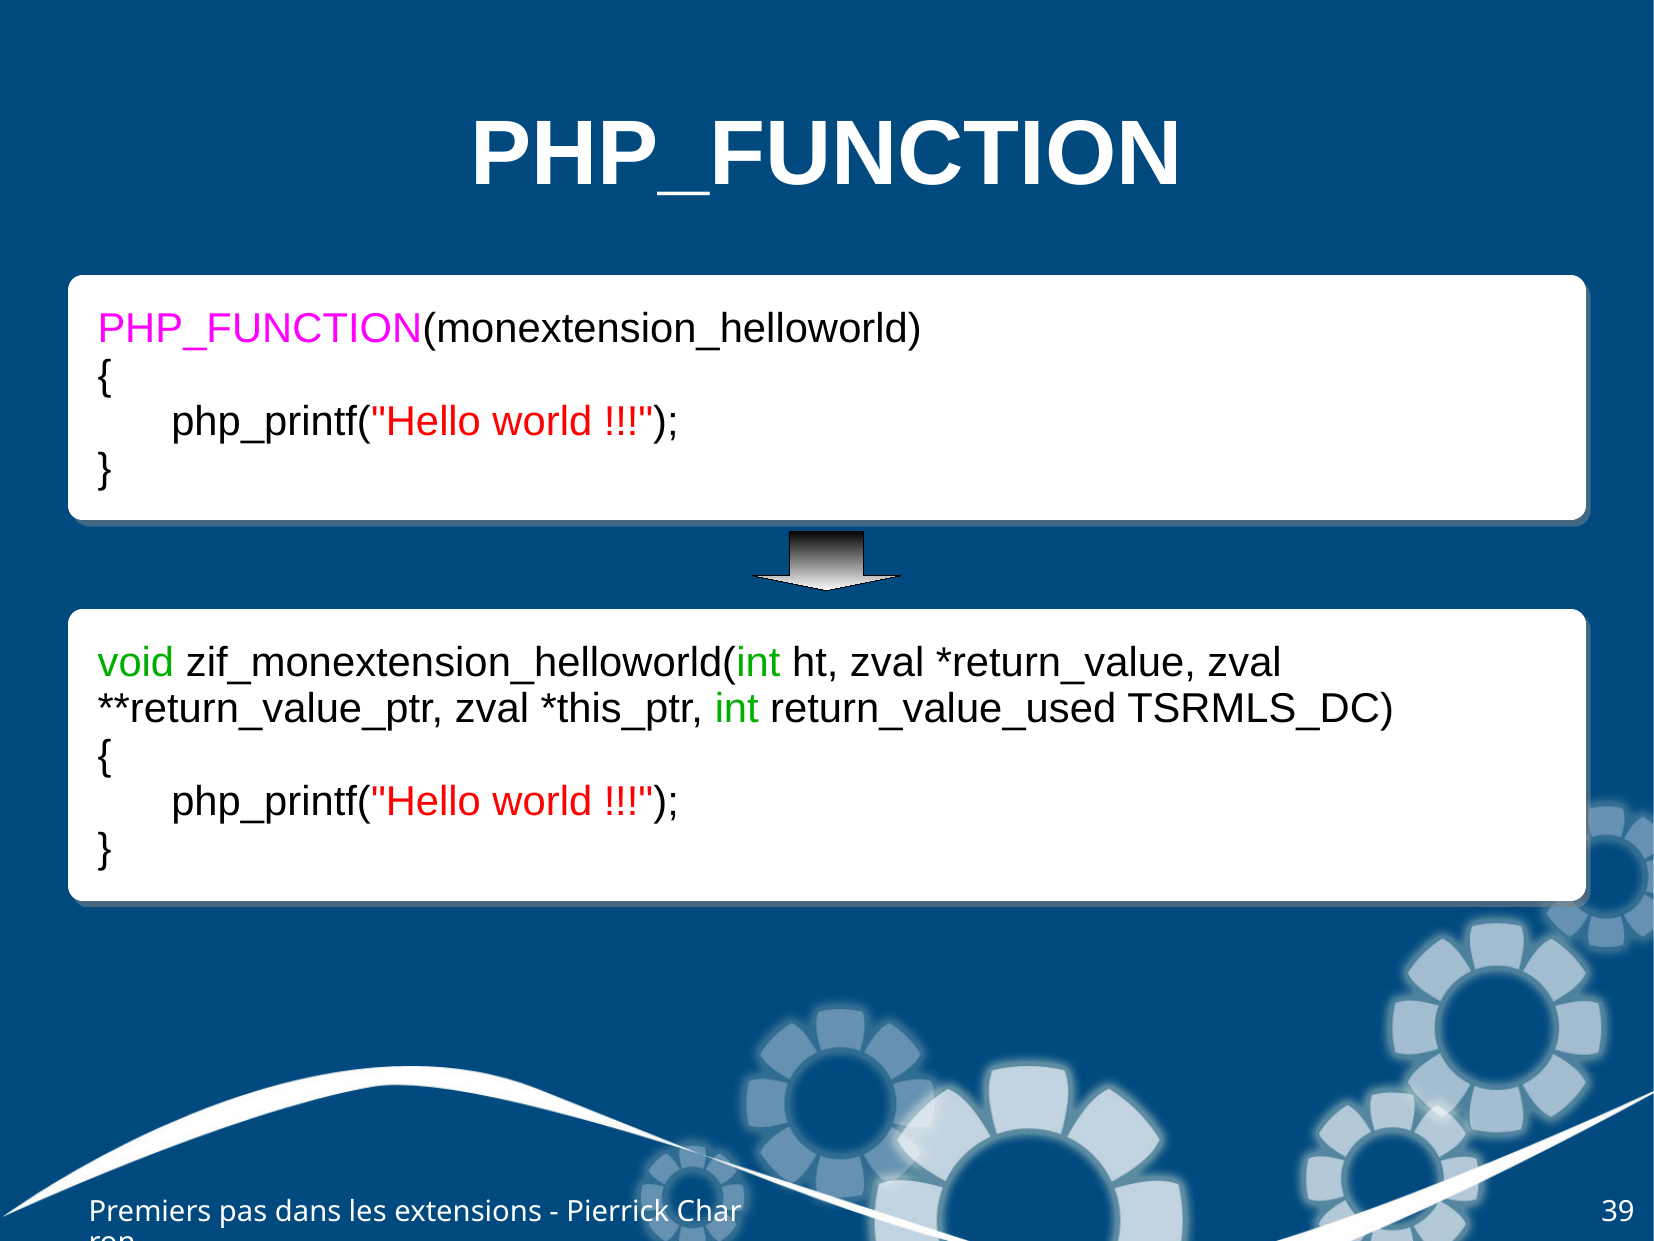

# PHP_FUNCTION
PHP_FUNCTION(monextension_helloworld)
{
	php_printf("Hello world !!!");
}
void zif_monextension_helloworld(int ht, zval *return_value, zval **return_value_ptr, zval *this_ptr, int return_value_used TSRMLS_DC)
{
	php_printf("Hello world !!!");
}
Premiers pas dans les extensions - Pierrick Charron
39